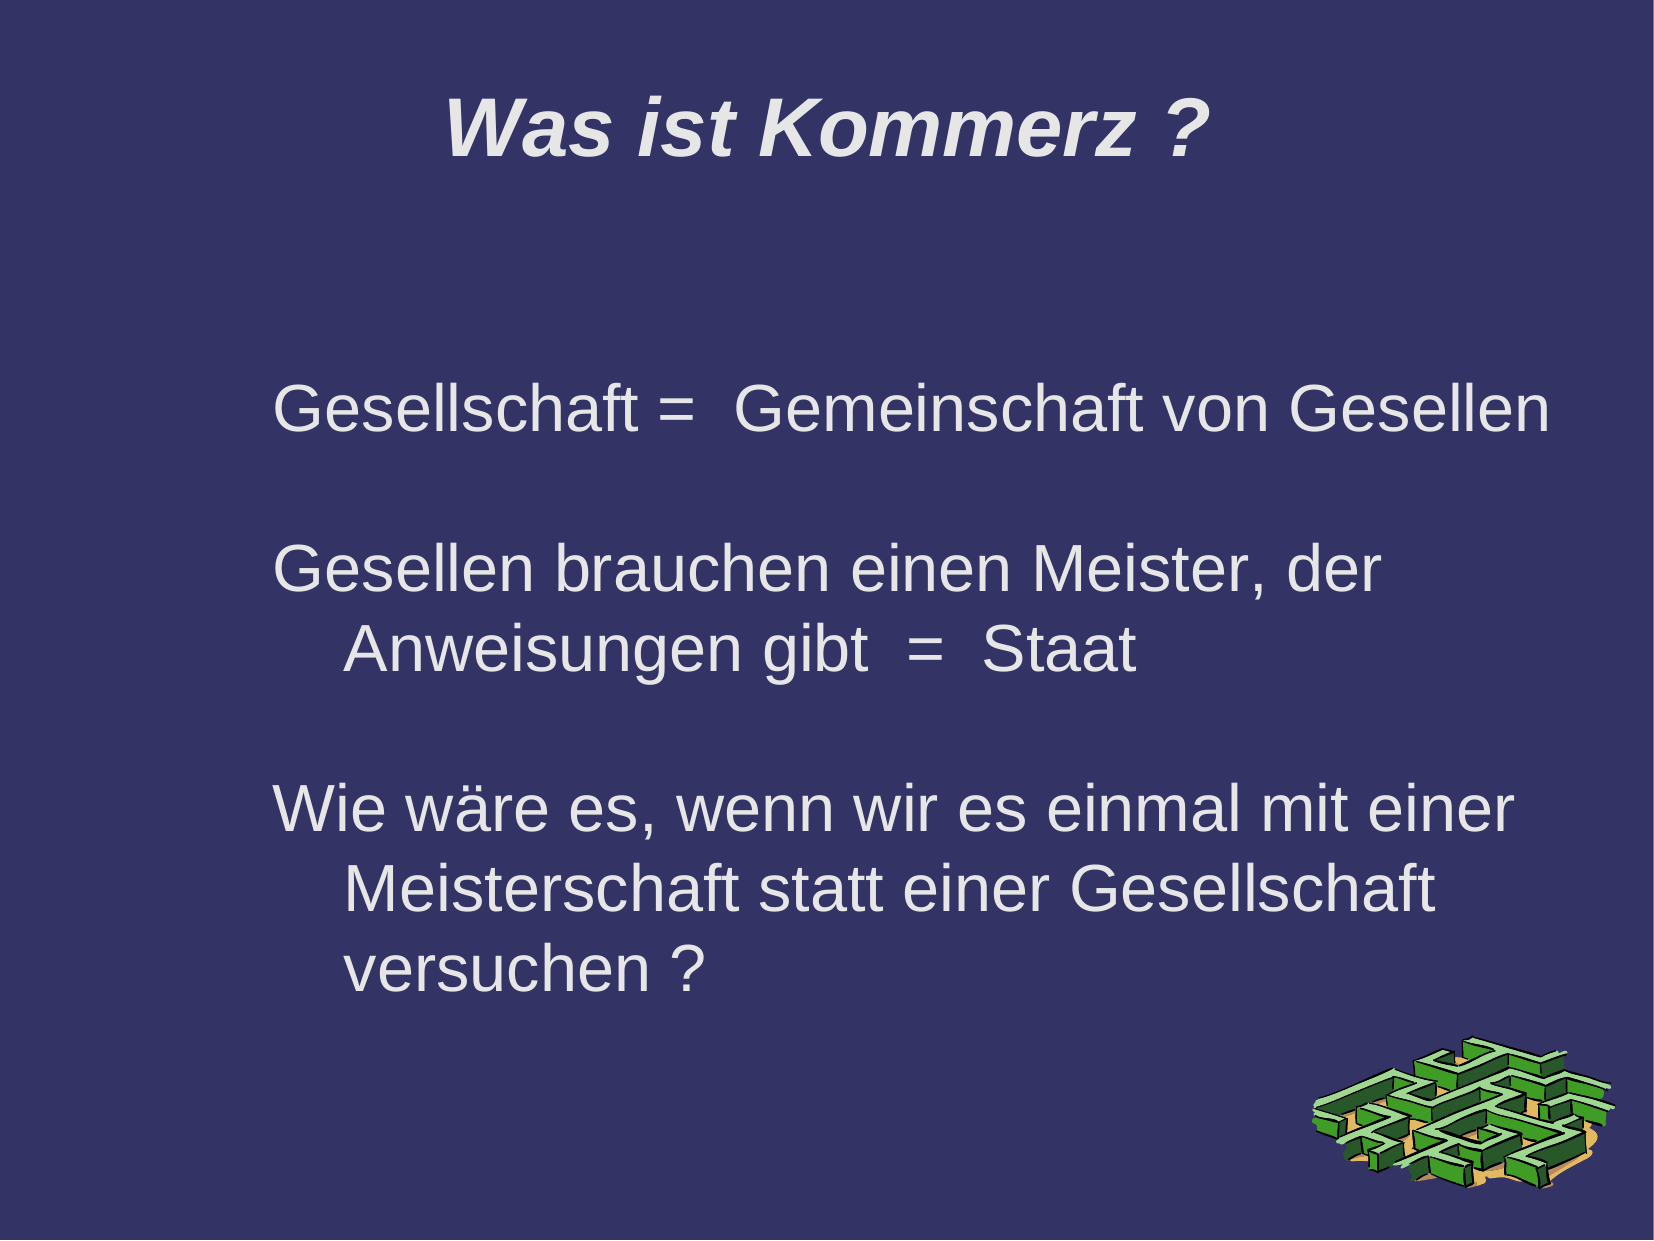

# Was ist Kommerz ?
Gesellschaft = Gemeinschaft von Gesellen
Gesellen brauchen einen Meister, der Anweisungen gibt = Staat
Wie wäre es, wenn wir es einmal mit einer Meisterschaft statt einer Gesellschaft versuchen ?